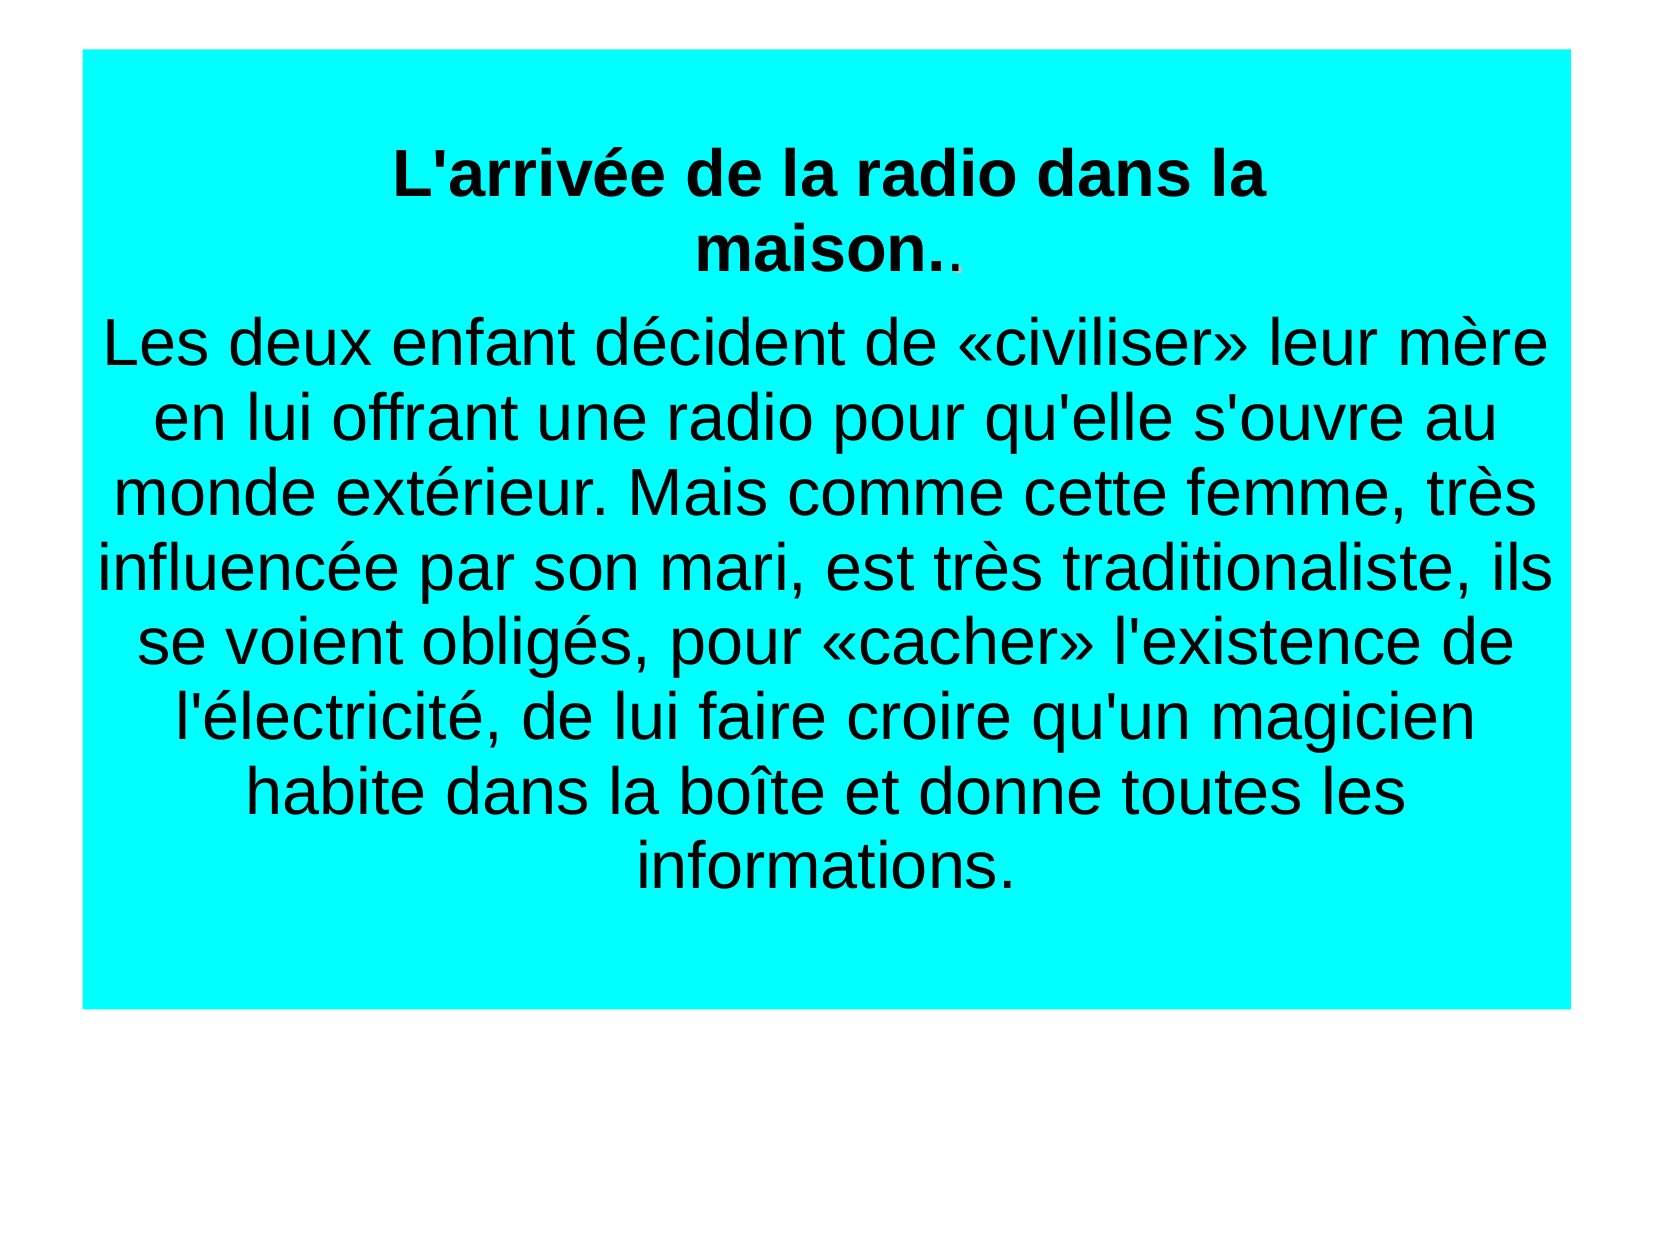

# Les deux enfant décident de «civiliser» leur mère en lui offrant une radio pour qu'elle s'ouvre au monde extérieur. Mais comme cette femme, très influencée par son mari, est très traditionaliste, ils se voient obligés, pour «cacher» l'existence de l'électricité, de lui faire croire qu'un magicien habite dans la boîte et donne toutes les informations.
L'arrivée de la radio dans la maison..